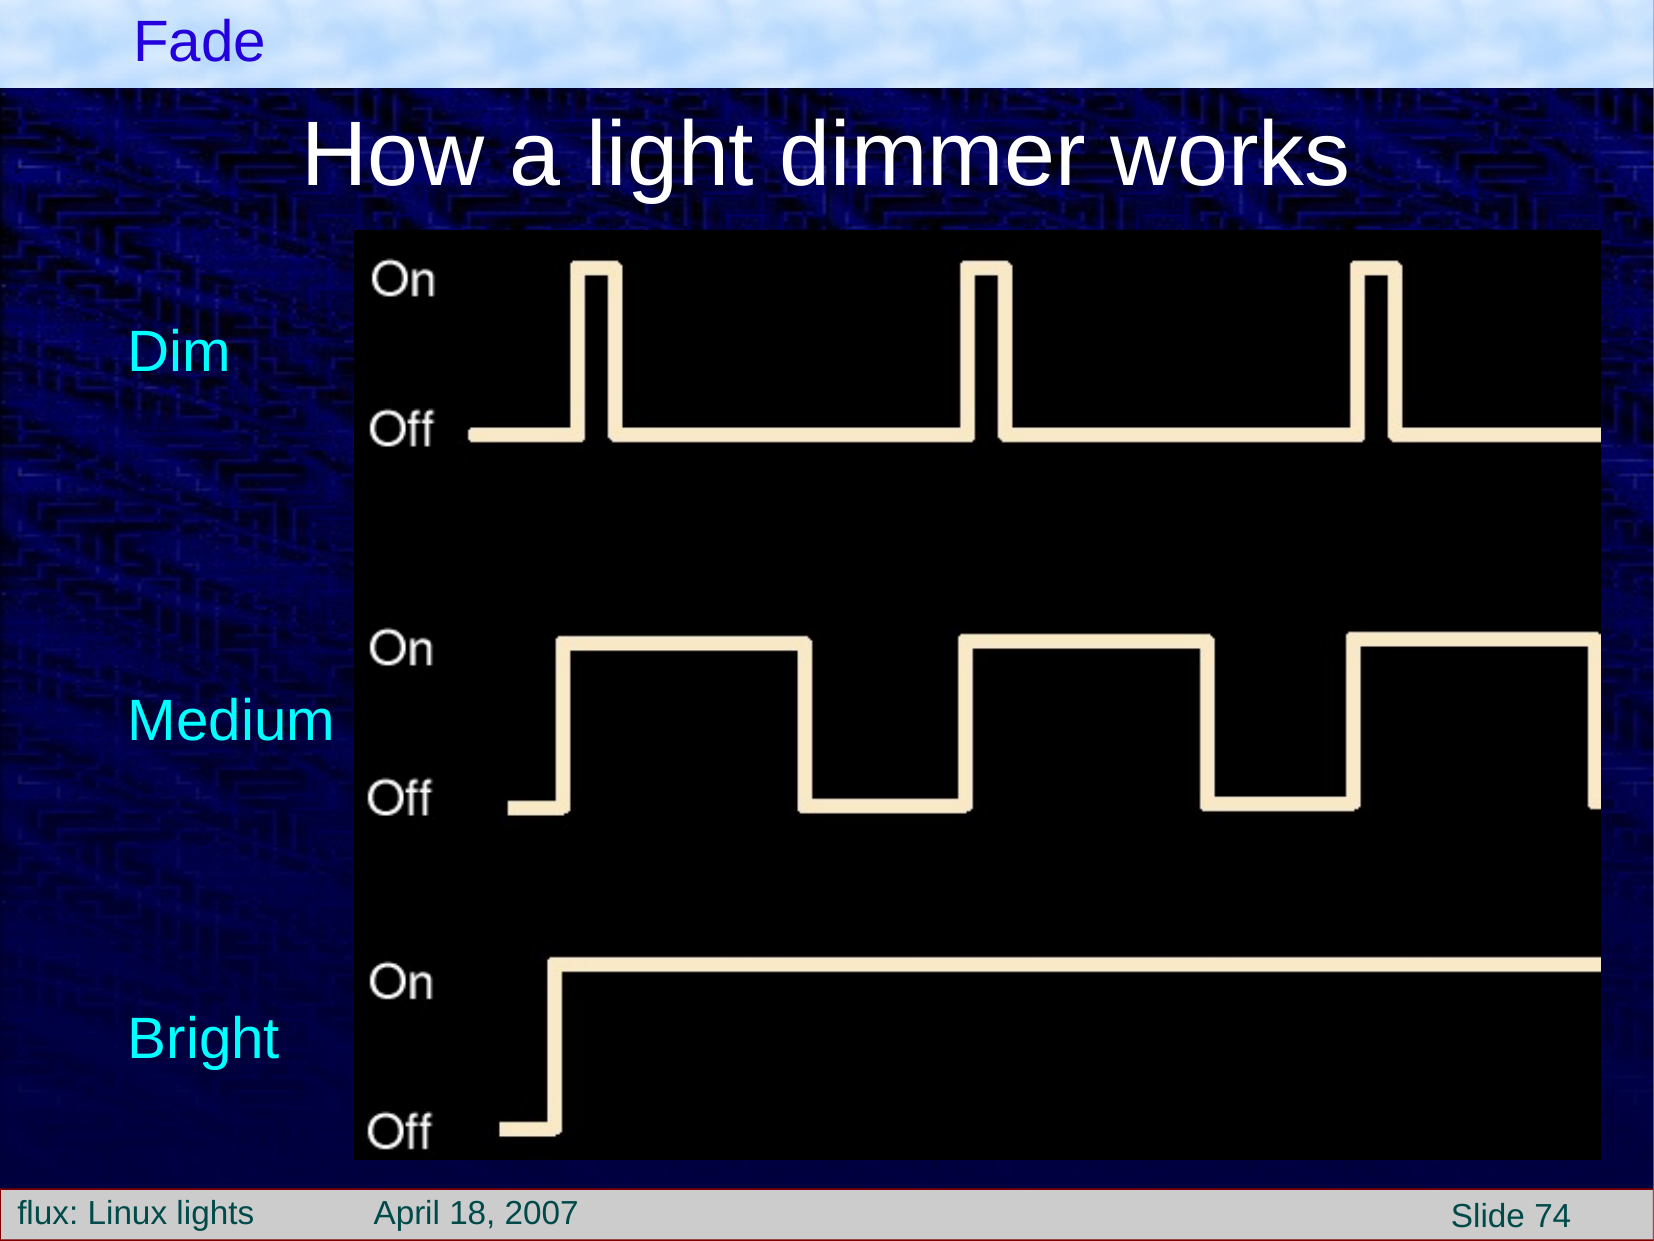

Fade
# How a light dimmer works
Dim
Medium
Bright
flux: Linux lights	April 18, 2007
Slide